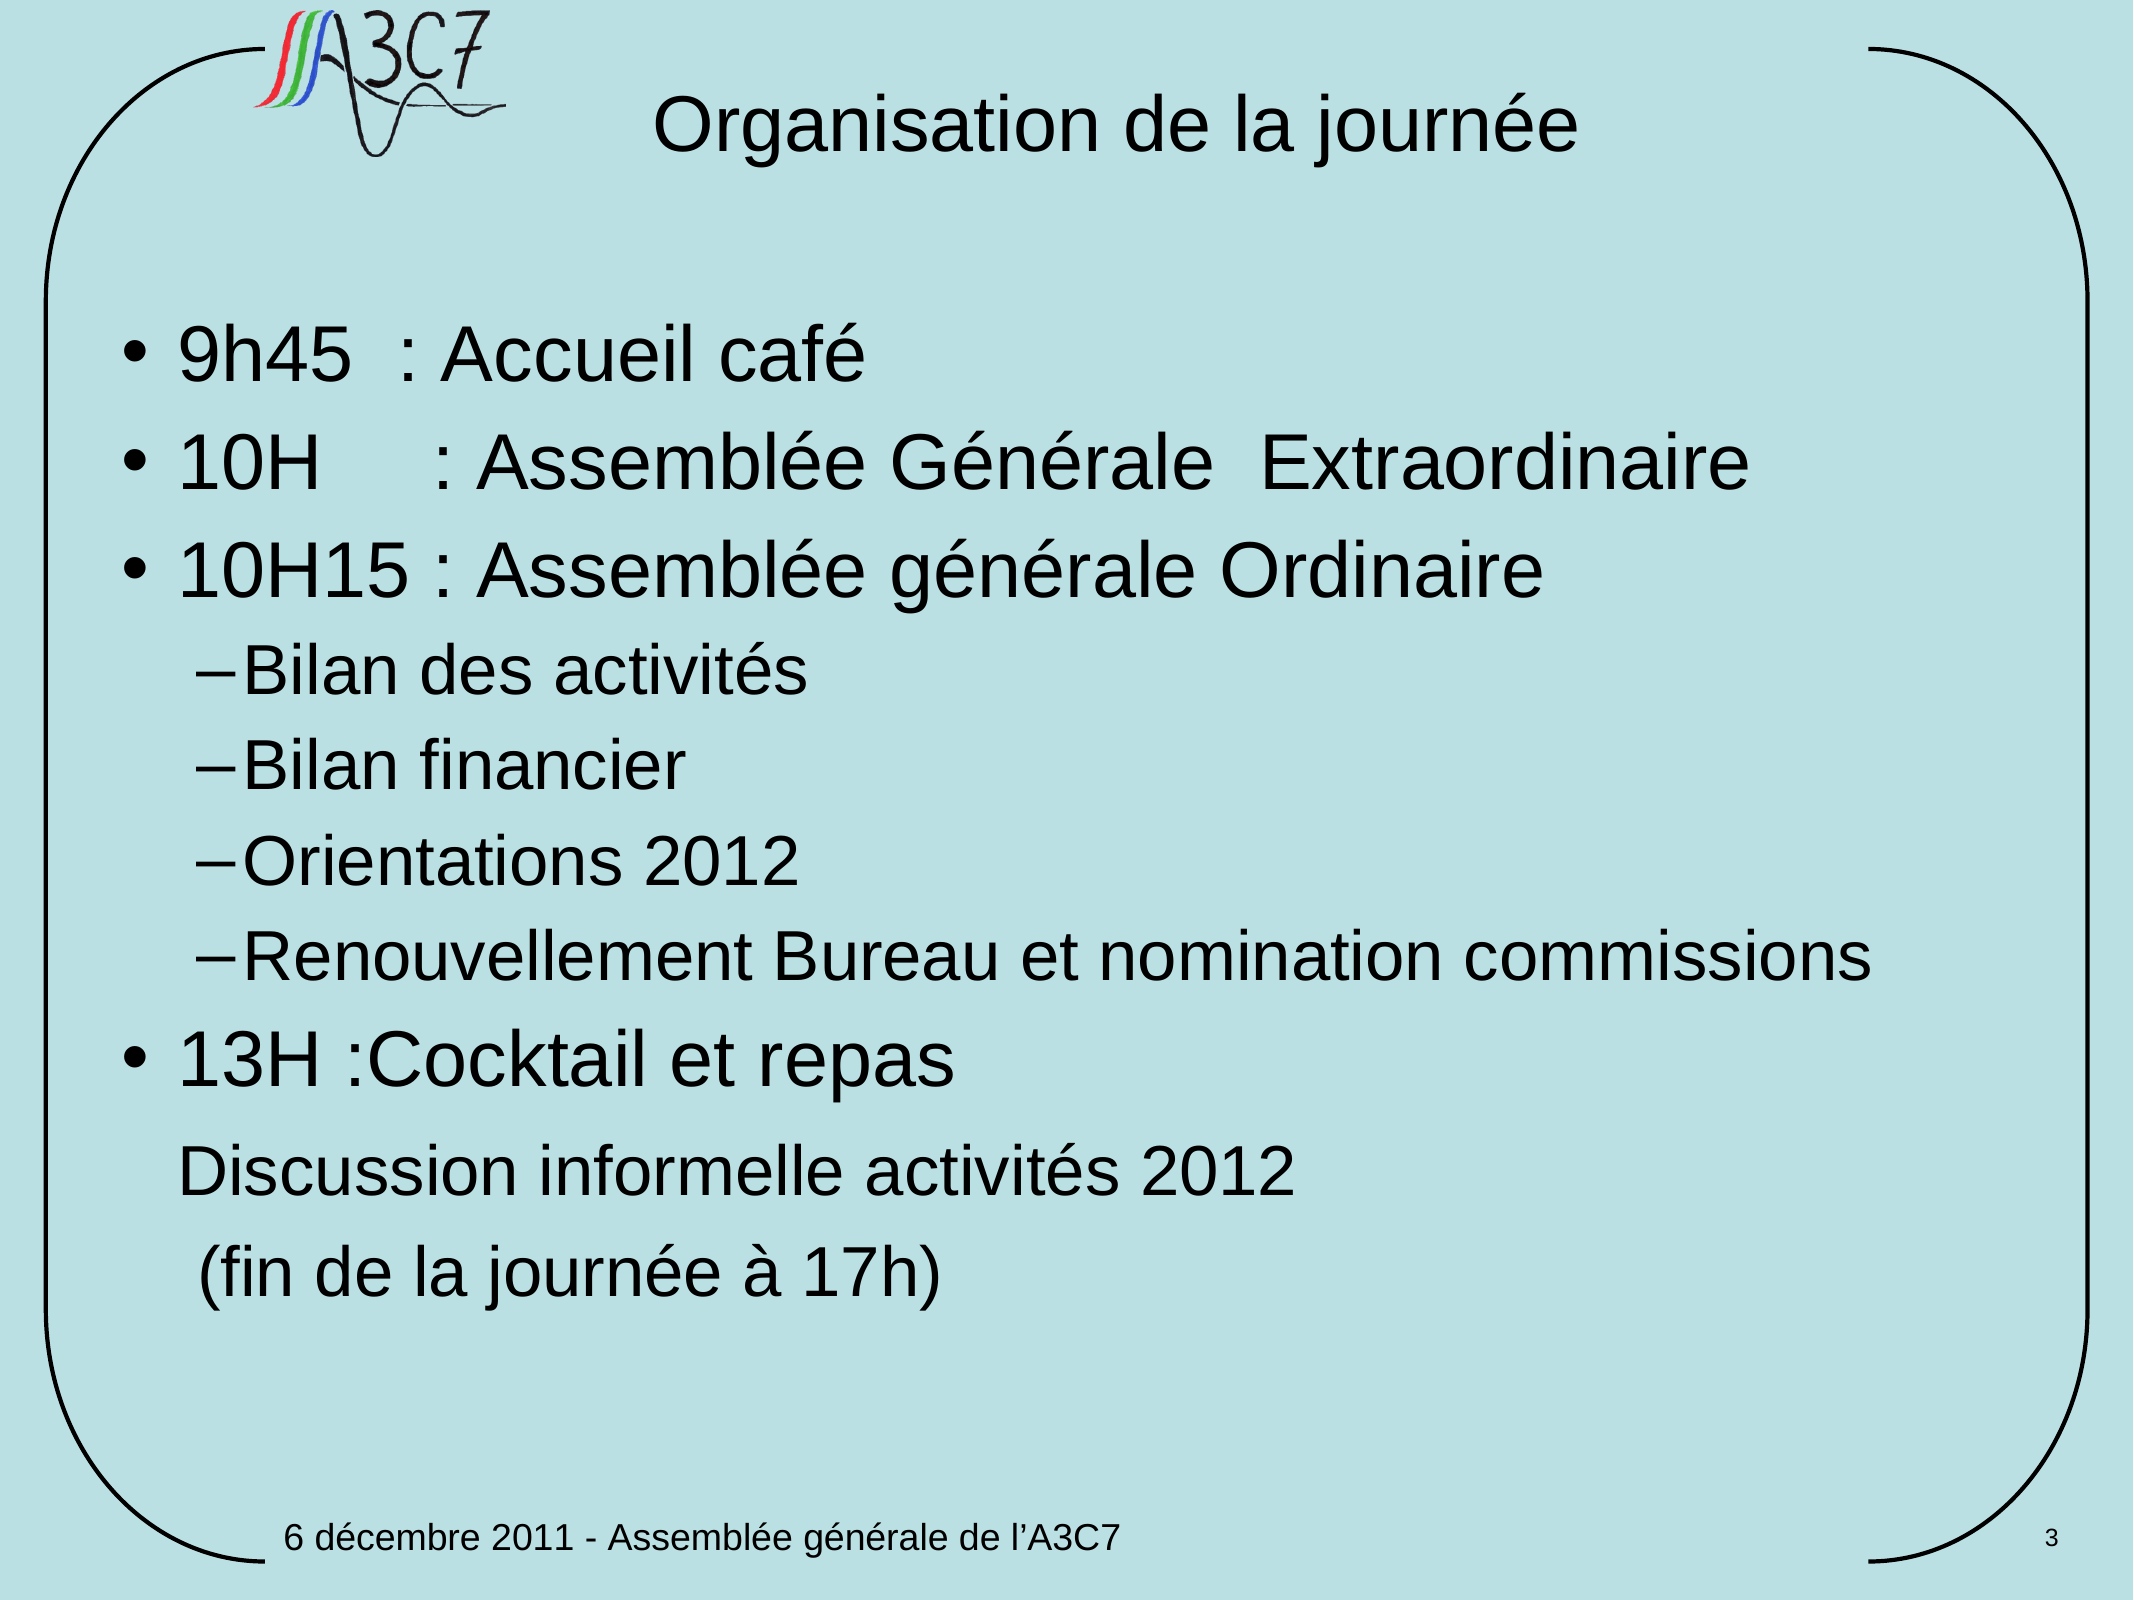

# Organisation de la journée
9h45 : Accueil café
10H : Assemblée Générale Extraordinaire
10H15 : Assemblée générale Ordinaire
Bilan des activités
Bilan financier
Orientations 2012
Renouvellement Bureau et nomination commissions
13H :Cocktail et repas
	Discussion informelle activités 2012
	 (fin de la journée à 17h)
6 décembre 2011 - Assemblée générale de l’A3C7
3